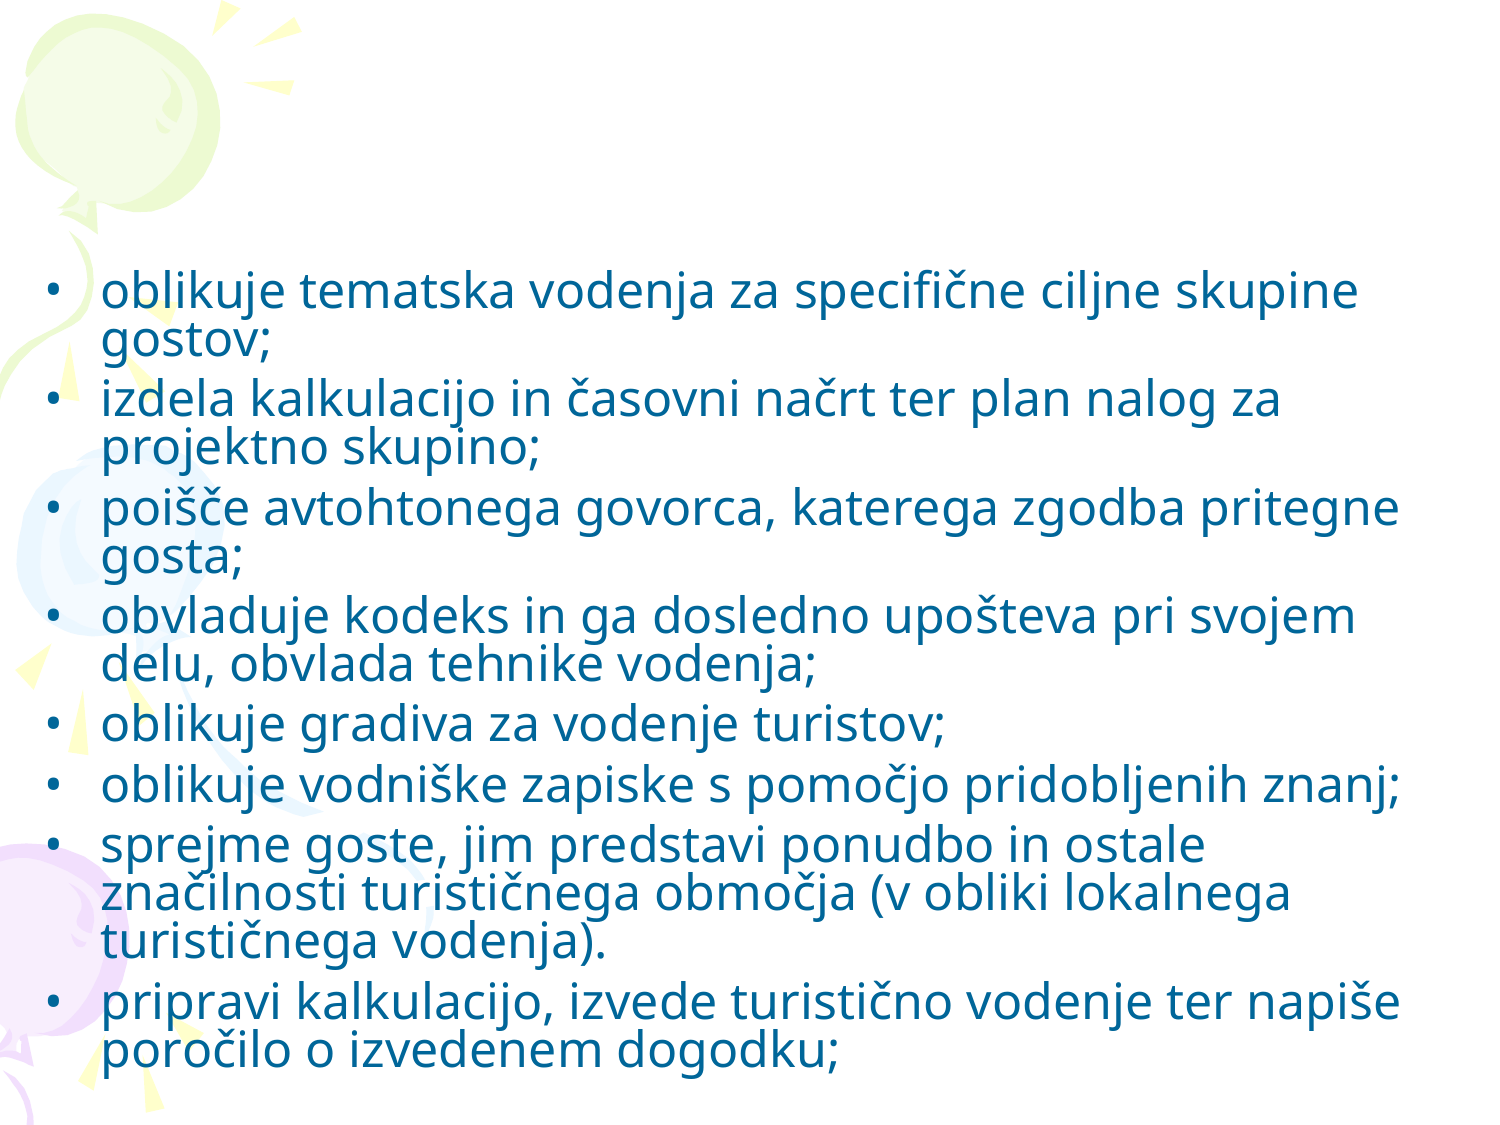

#
oblikuje tematska vodenja za specifične ciljne skupine gostov;
•	izdela kalkulacijo in časovni načrt ter plan nalog za projektno skupino;
•	poišče avtohtonega govorca, katerega zgodba pritegne gosta;
•	obvladuje kodeks in ga dosledno upošteva pri svojem delu, obvlada tehnike vodenja;
•	oblikuje gradiva za vodenje turistov;
•	oblikuje vodniške zapiske s pomočjo pridobljenih znanj;
•	sprejme goste, jim predstavi ponudbo in ostale značilnosti turističnega območja (v obliki lokalnega turističnega vodenja).
•	pripravi kalkulacijo, izvede turistično vodenje ter napiše poročilo o izvedenem dogodku;